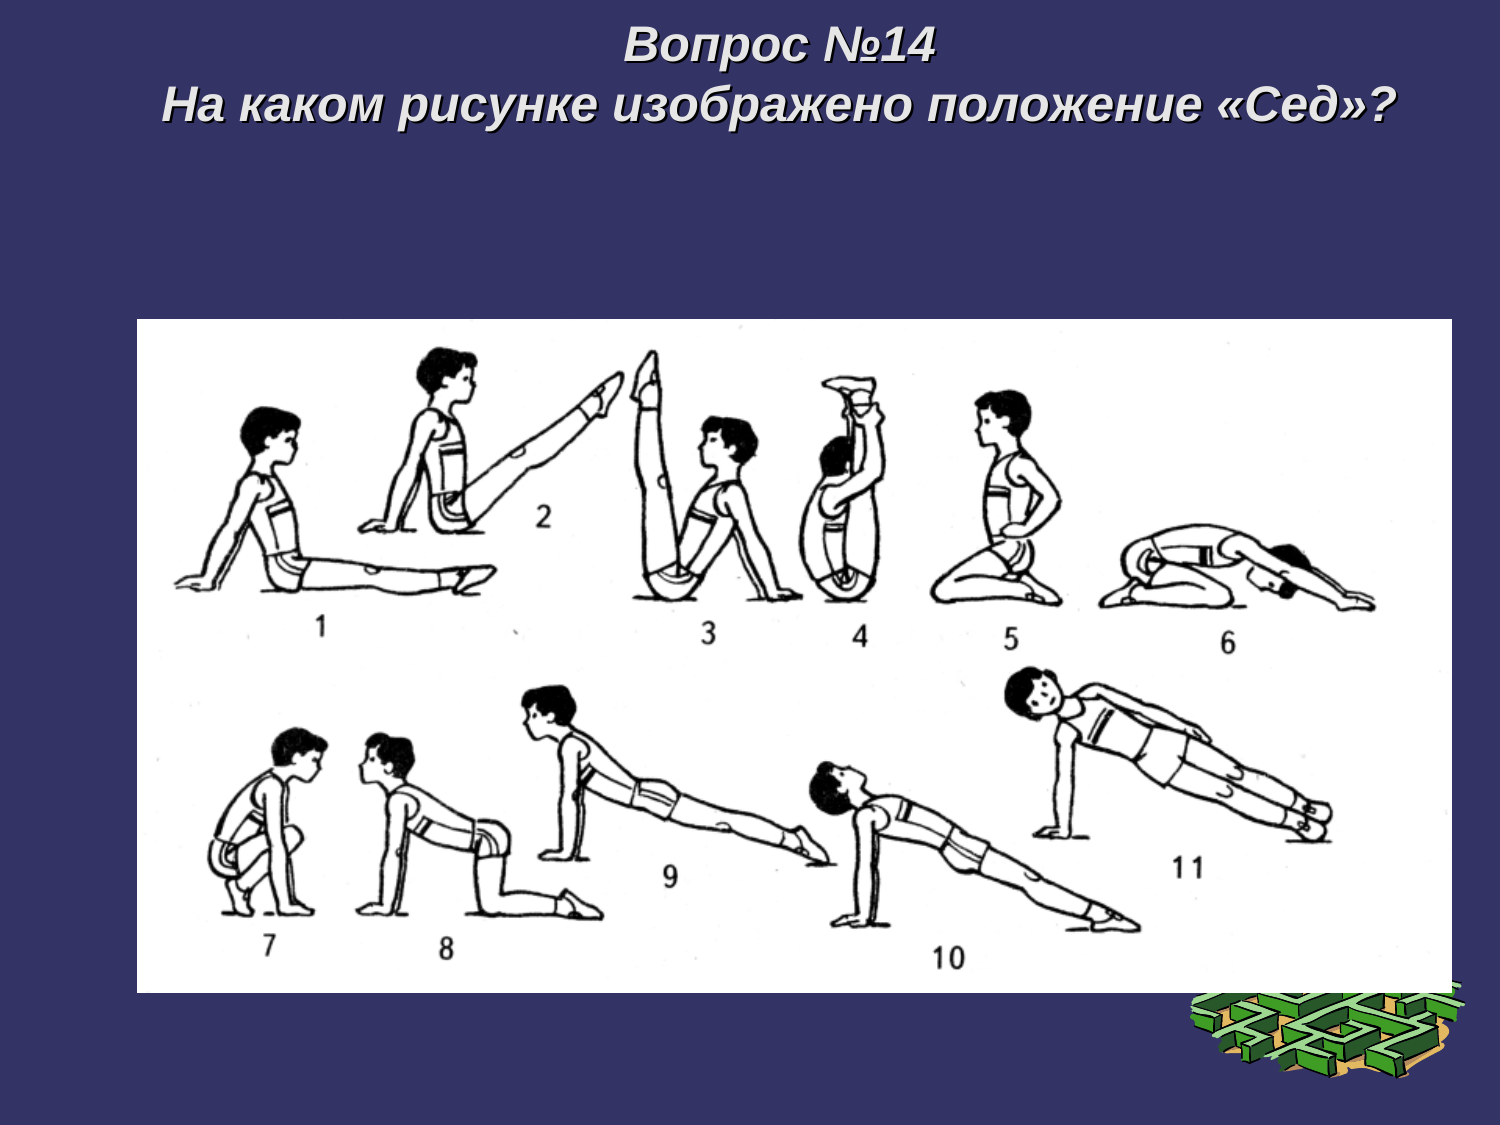

# Вопрос №14 На каком рисунке изображено положение «Сед»?